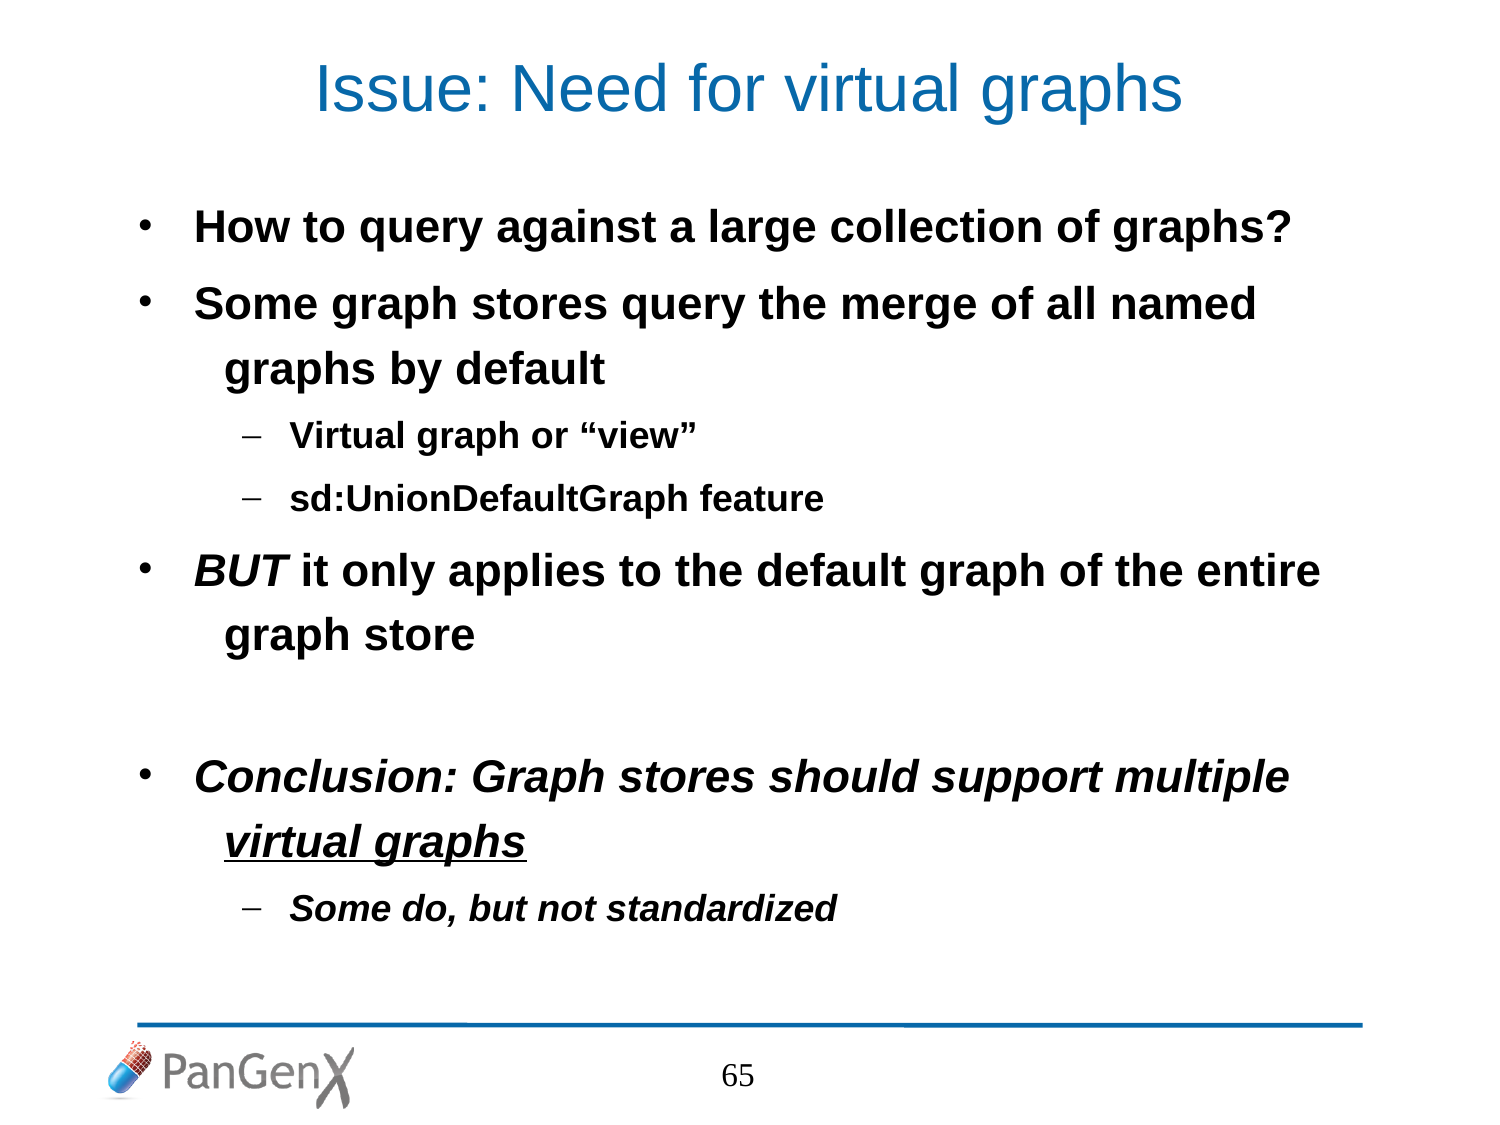

# Issue: Need for virtual graphs
How to query against a large collection of graphs?
Some graph stores query the merge of all named graphs by default
Virtual graph or “view”
sd:UnionDefaultGraph feature
BUT it only applies to the default graph of the entire graph store
Conclusion: Graph stores should support multiple virtual graphs
Some do, but not standardized
65